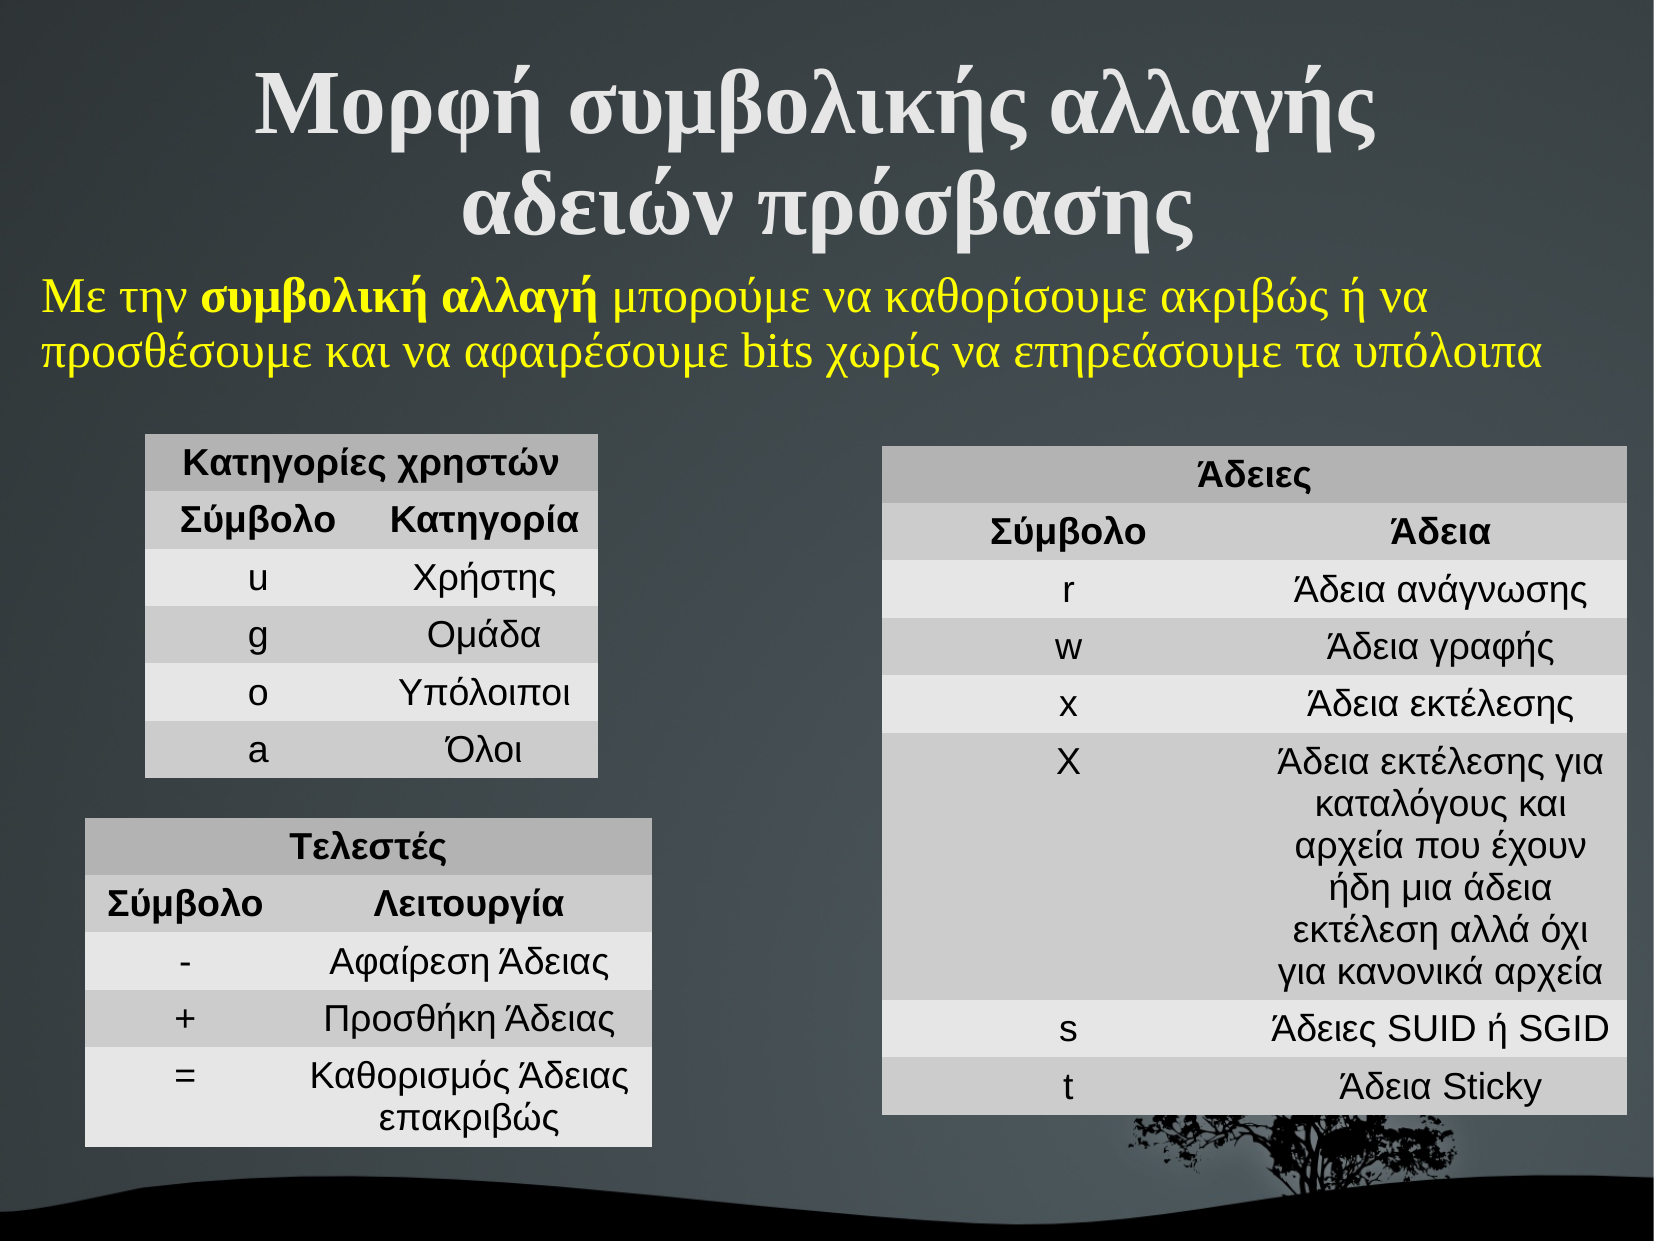

# Μορφή συμβολικής αλλαγής αδειών πρόσβασης
Με την συμβολική αλλαγή μπορούμε να καθορίσουμε ακριβώς ή να προσθέσουμε και να αφαιρέσουμε bits χωρίς να επηρεάσουμε τα υπόλοιπα
| Κατηγορίες χρηστών | |
| --- | --- |
| Σύμβολο | Κατηγορία |
| u | Χρήστης |
| g | Ομάδα |
| o | Υπόλοιποι |
| a | Όλοι |
| Άδειες | |
| --- | --- |
| Σύμβολο | Άδεια |
| r | Άδεια ανάγνωσης |
| w | Άδεια γραφής |
| x | Άδεια εκτέλεσης |
| X | Άδεια εκτέλεσης για καταλόγους και αρχεία που έχουν ήδη μια άδεια εκτέλεση αλλά όχι για κανονικά αρχεία |
| s | Άδειες SUID ή SGID |
| t | Άδεια Sticky |
| Τελεστές | |
| --- | --- |
| Σύμβολο | Λειτουργία |
| - | Αφαίρεση Άδειας |
| + | Προσθήκη Άδειας |
| = | Καθορισμός Άδειας επακριβώς |